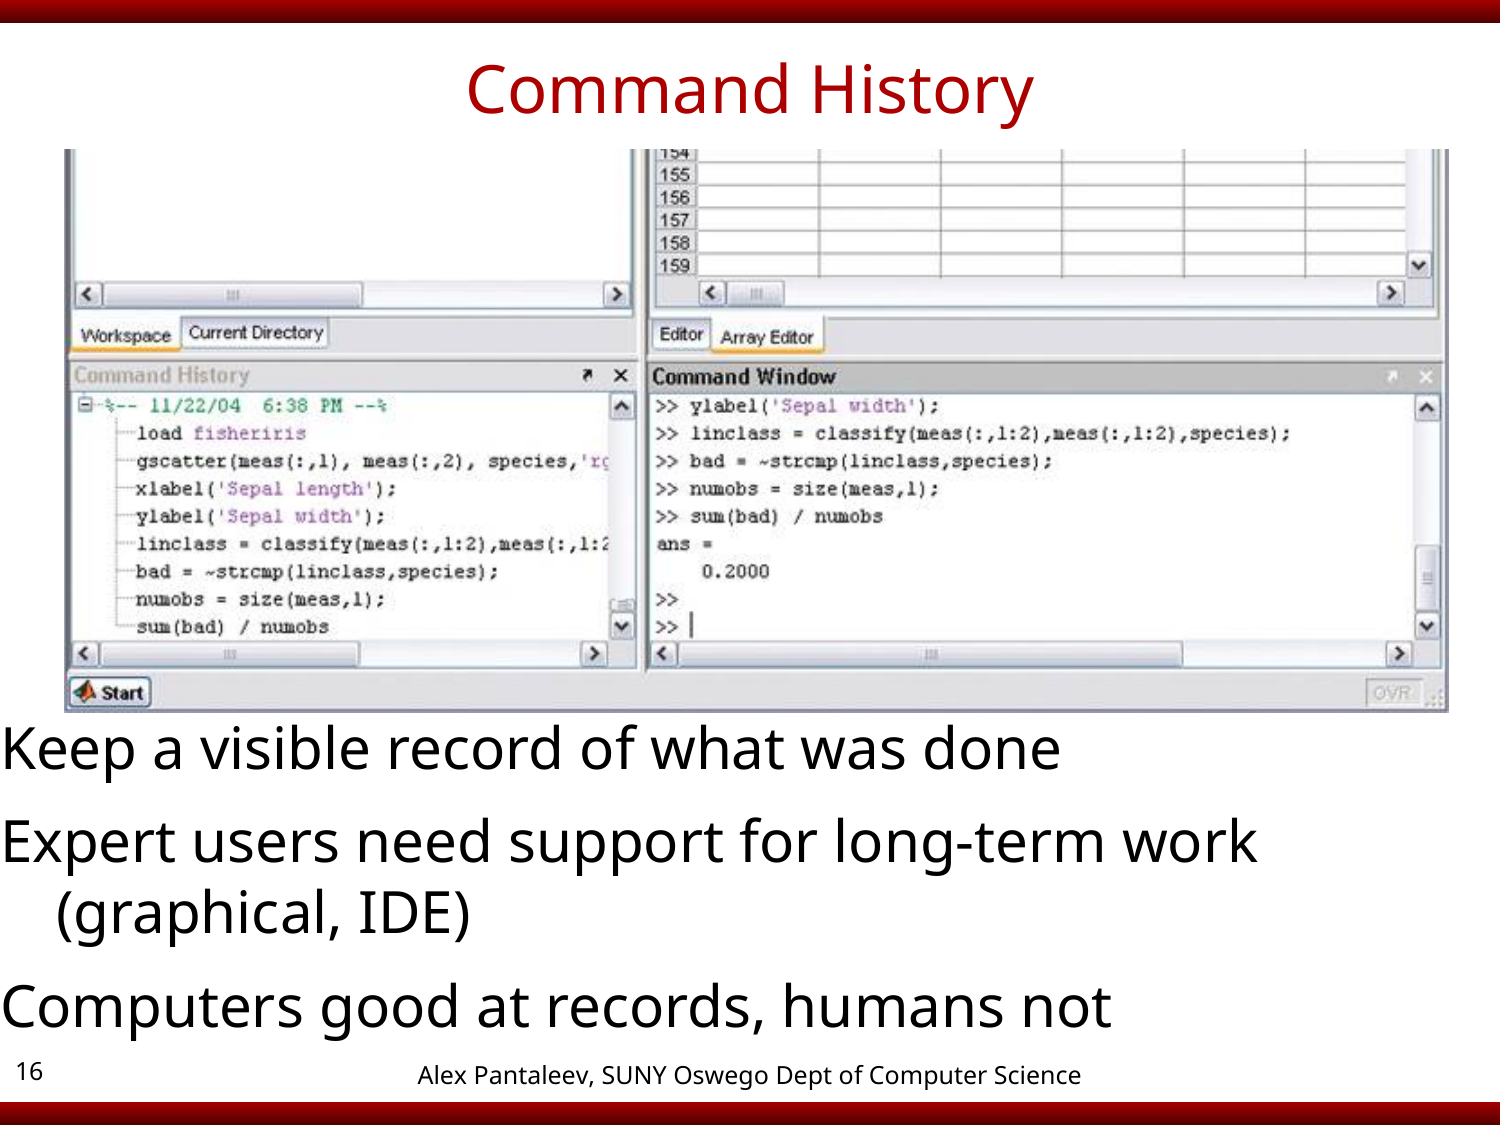

# Command History
Keep a visible record of what was done
Expert users need support for long-term work (graphical, IDE)
Computers good at records, humans not
16